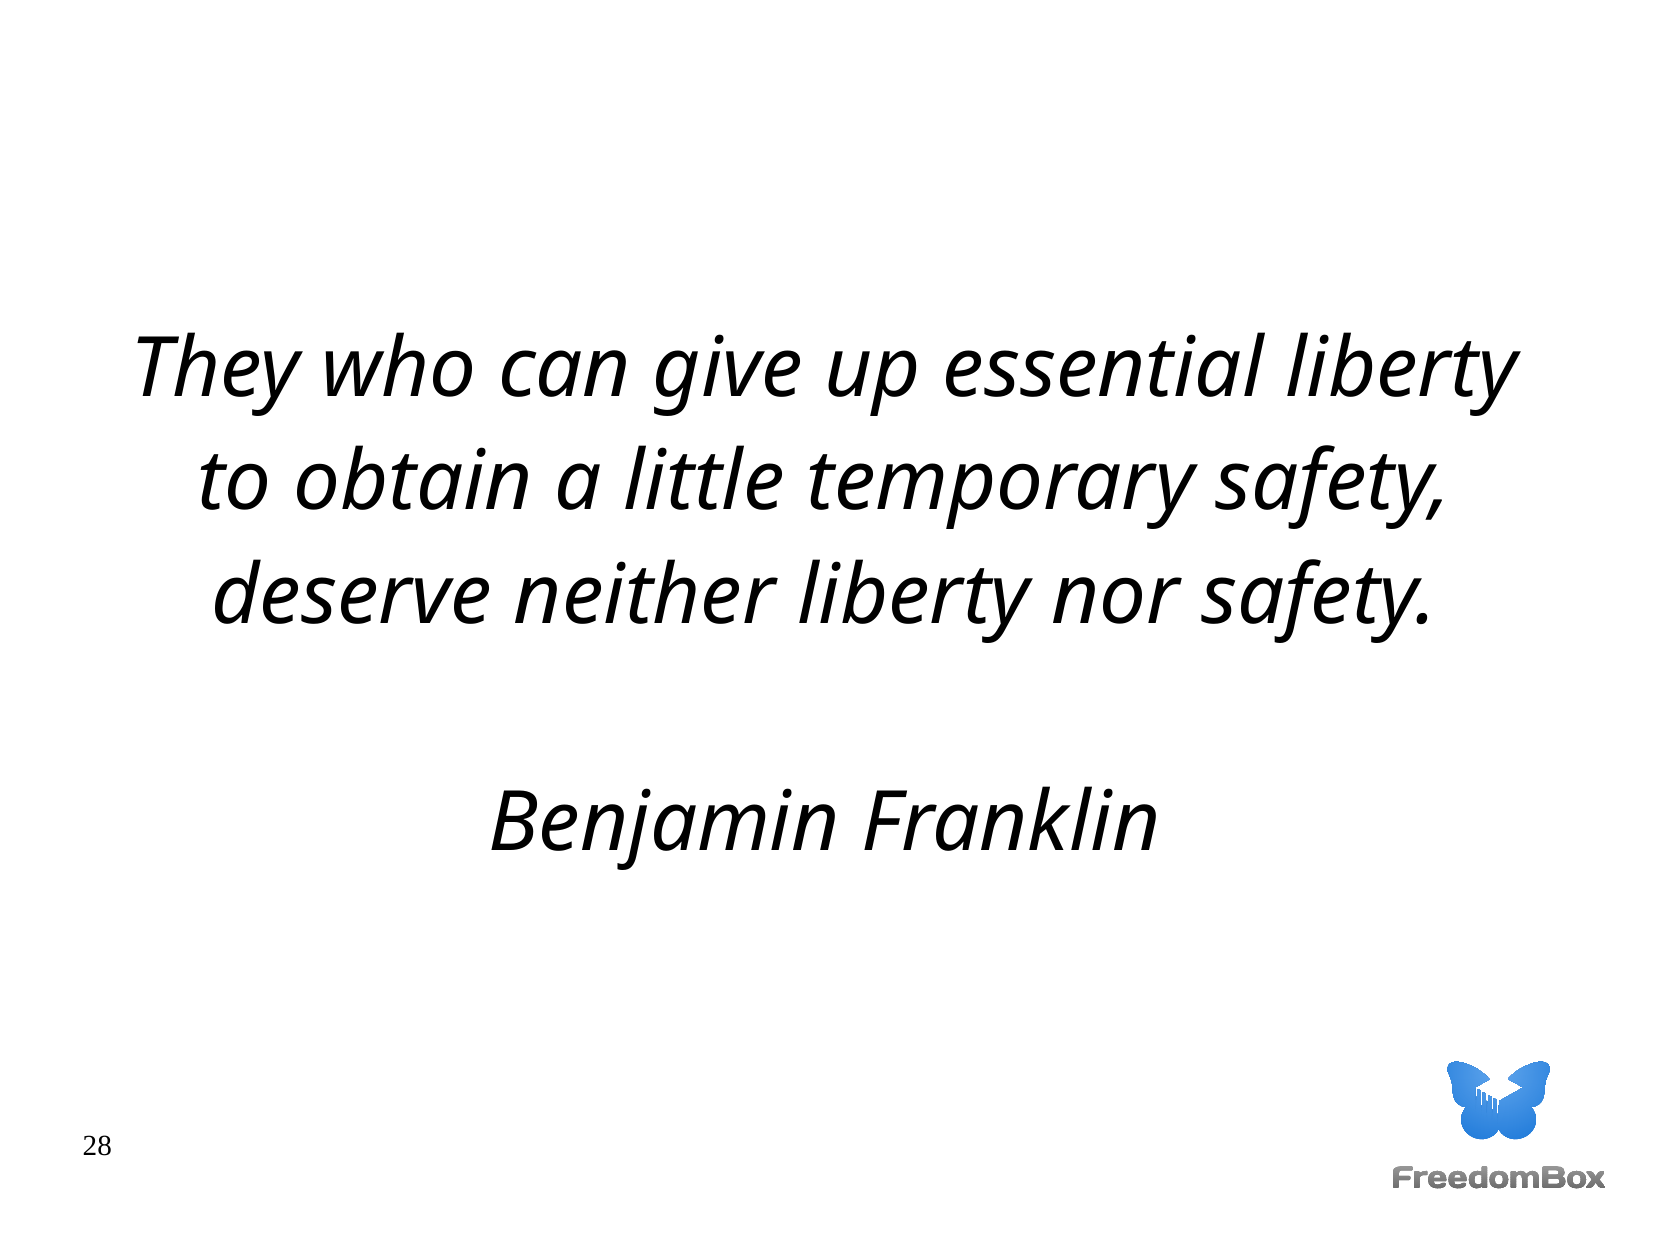

They who can give up essential liberty to obtain a little temporary safety, deserve neither liberty nor safety.
Benjamin Franklin